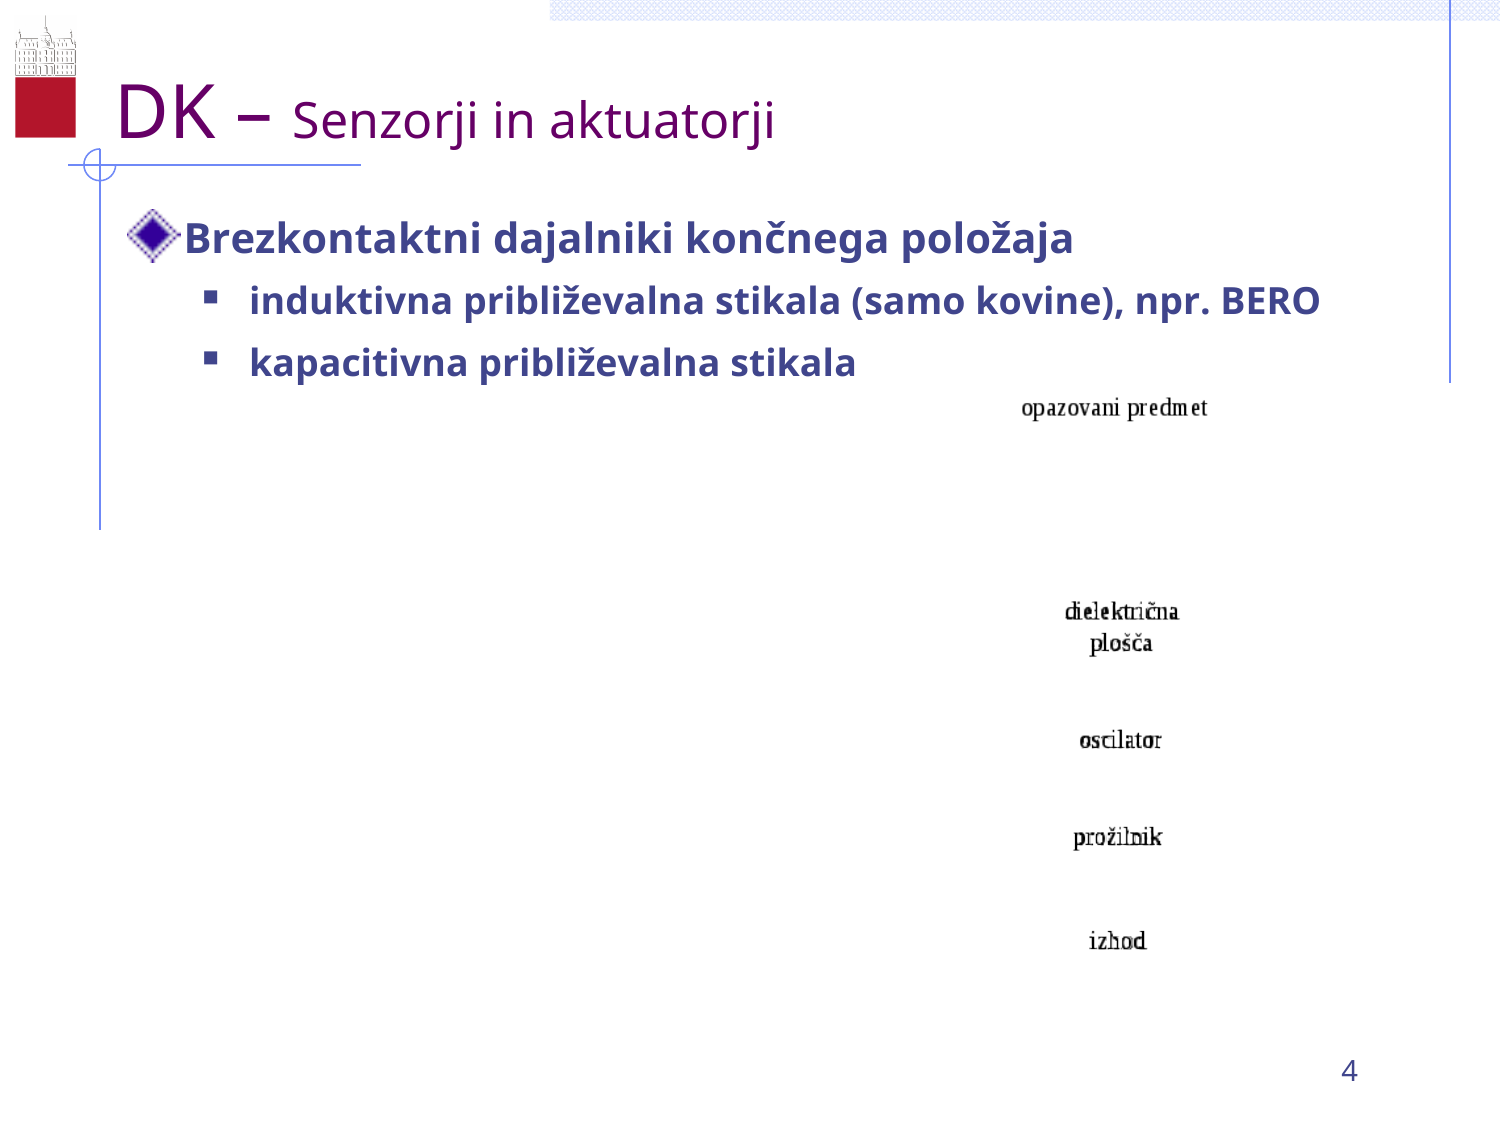

DK – Senzorji in aktuatorji
# Brezkontaktni dajalniki končnega položaja
induktivna približevalna stikala (samo kovine), npr. BERO
kapacitivna približevalna stikala